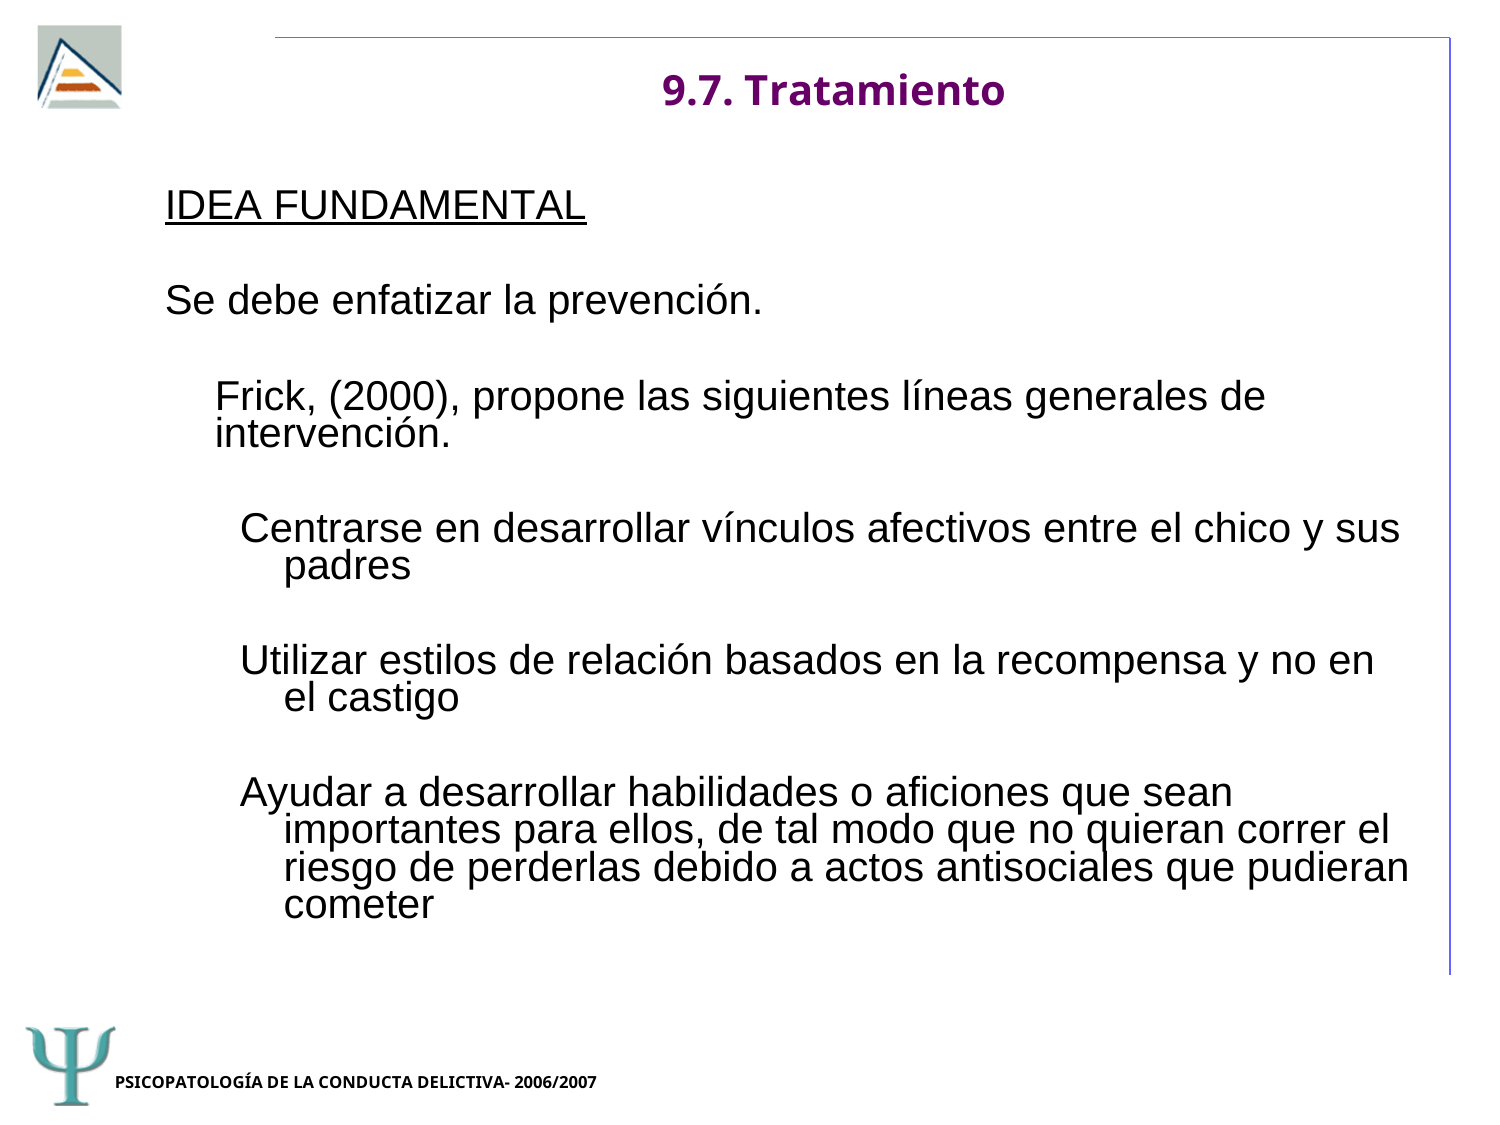

# 9.7. Tratamiento
IDEA FUNDAMENTAL
Se debe enfatizar la prevención.
	Frick, (2000), propone las siguientes líneas generales de intervención.
Centrarse en desarrollar vínculos afectivos entre el chico y sus padres
Utilizar estilos de relación basados en la recompensa y no en el castigo
Ayudar a desarrollar habilidades o aficiones que sean importantes para ellos, de tal modo que no quieran correr el riesgo de perderlas debido a actos antisociales que pudieran cometer